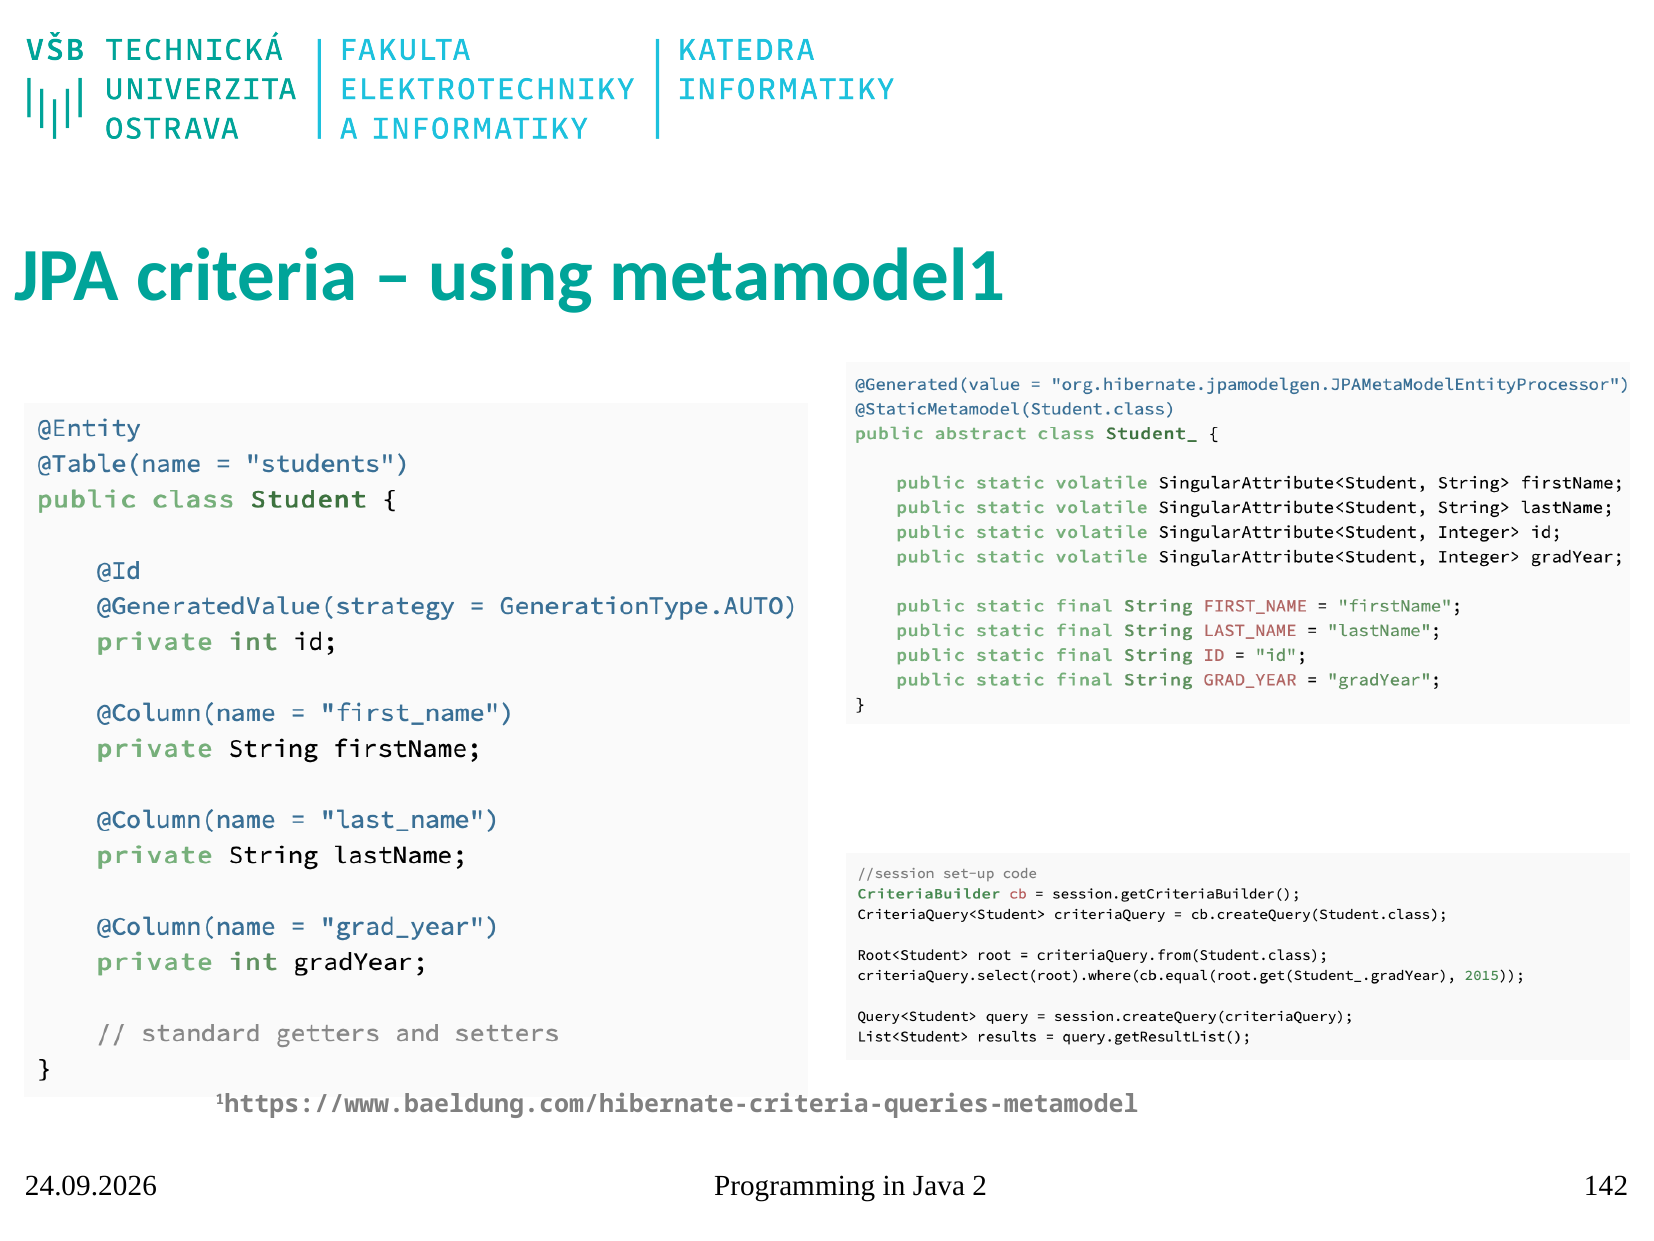

# JPA criteria – using metamodel1
1https://www.baeldung.com/hibernate-criteria-queries-metamodel
Programming in Java 2
142